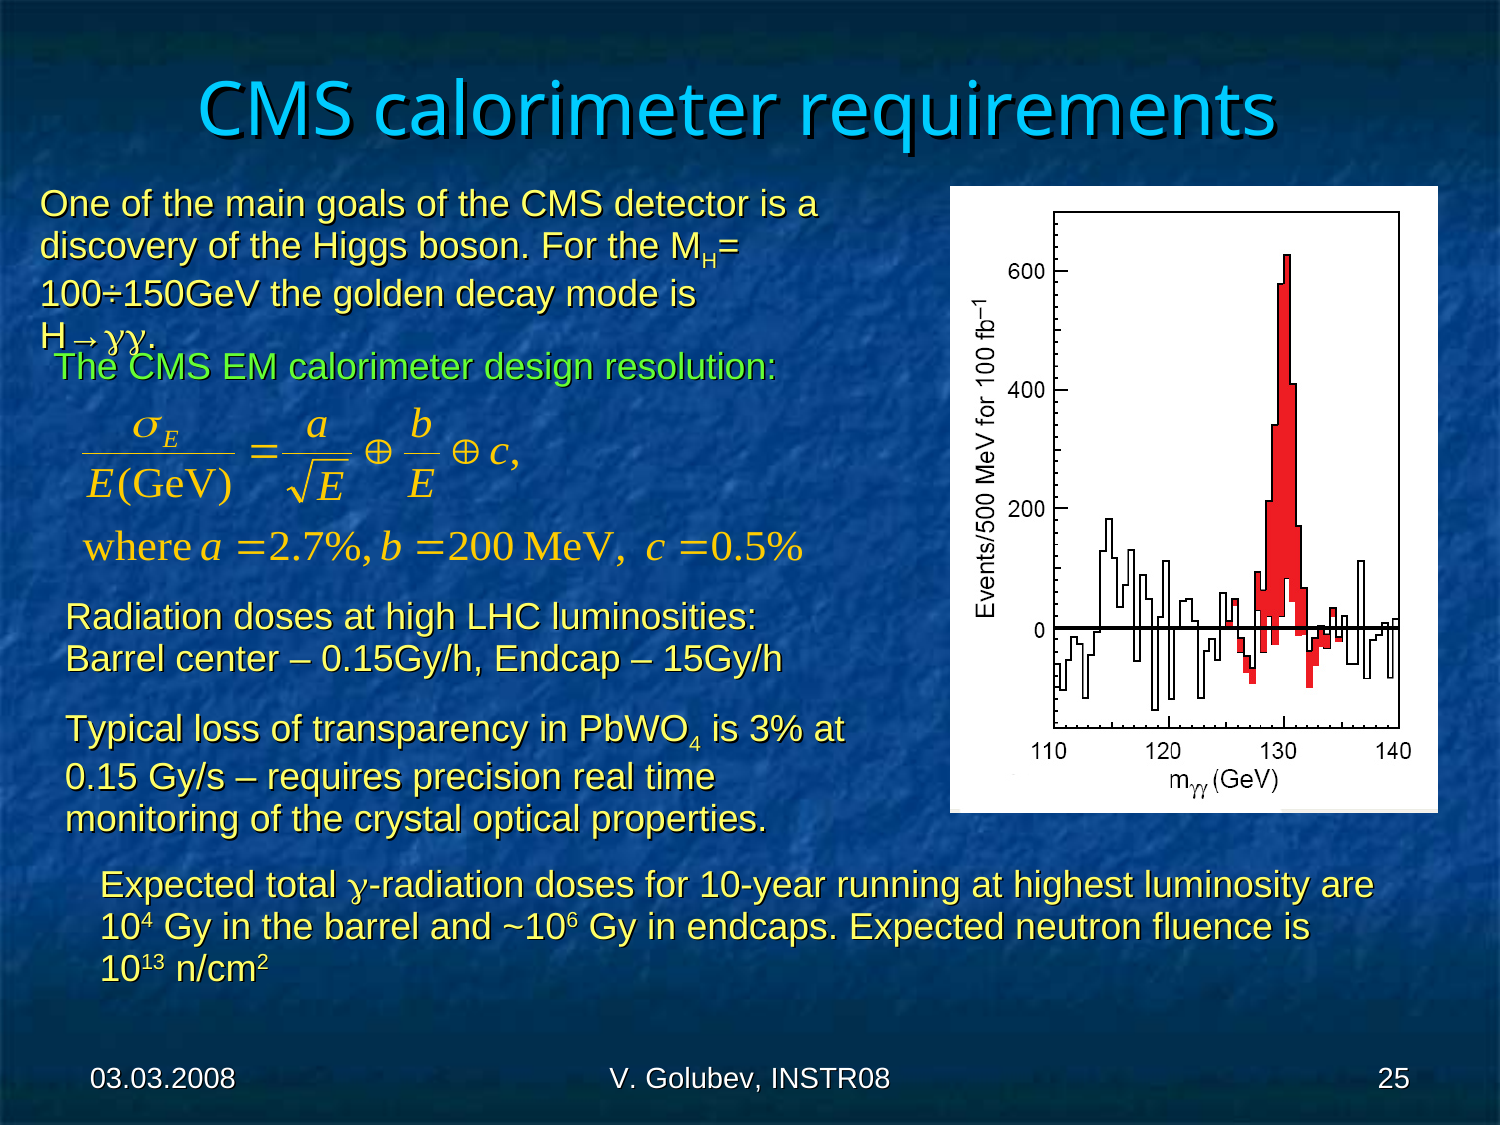

# CMS calorimeter requirements
One of the main goals of the CMS detector is a discovery of the Higgs boson. For the MH= 100÷150GeV the golden decay mode is H→.
The CMS EM calorimeter design resolution:
Radiation doses at high LHC luminosities:
Barrel center – 0.15Gy/h, Endcap – 15Gy/h
Typical loss of transparency in PbWO4 is 3% at 0.15 Gy/s – requires precision real time monitoring of the crystal optical properties.
Expected total -radiation doses for 10-year running at highest luminosity are 104 Gy in the barrel and ~106 Gy in endcaps. Expected neutron fluence is 1013 n/cm2
03.03.2008
V. Golubev, INSTR08
25